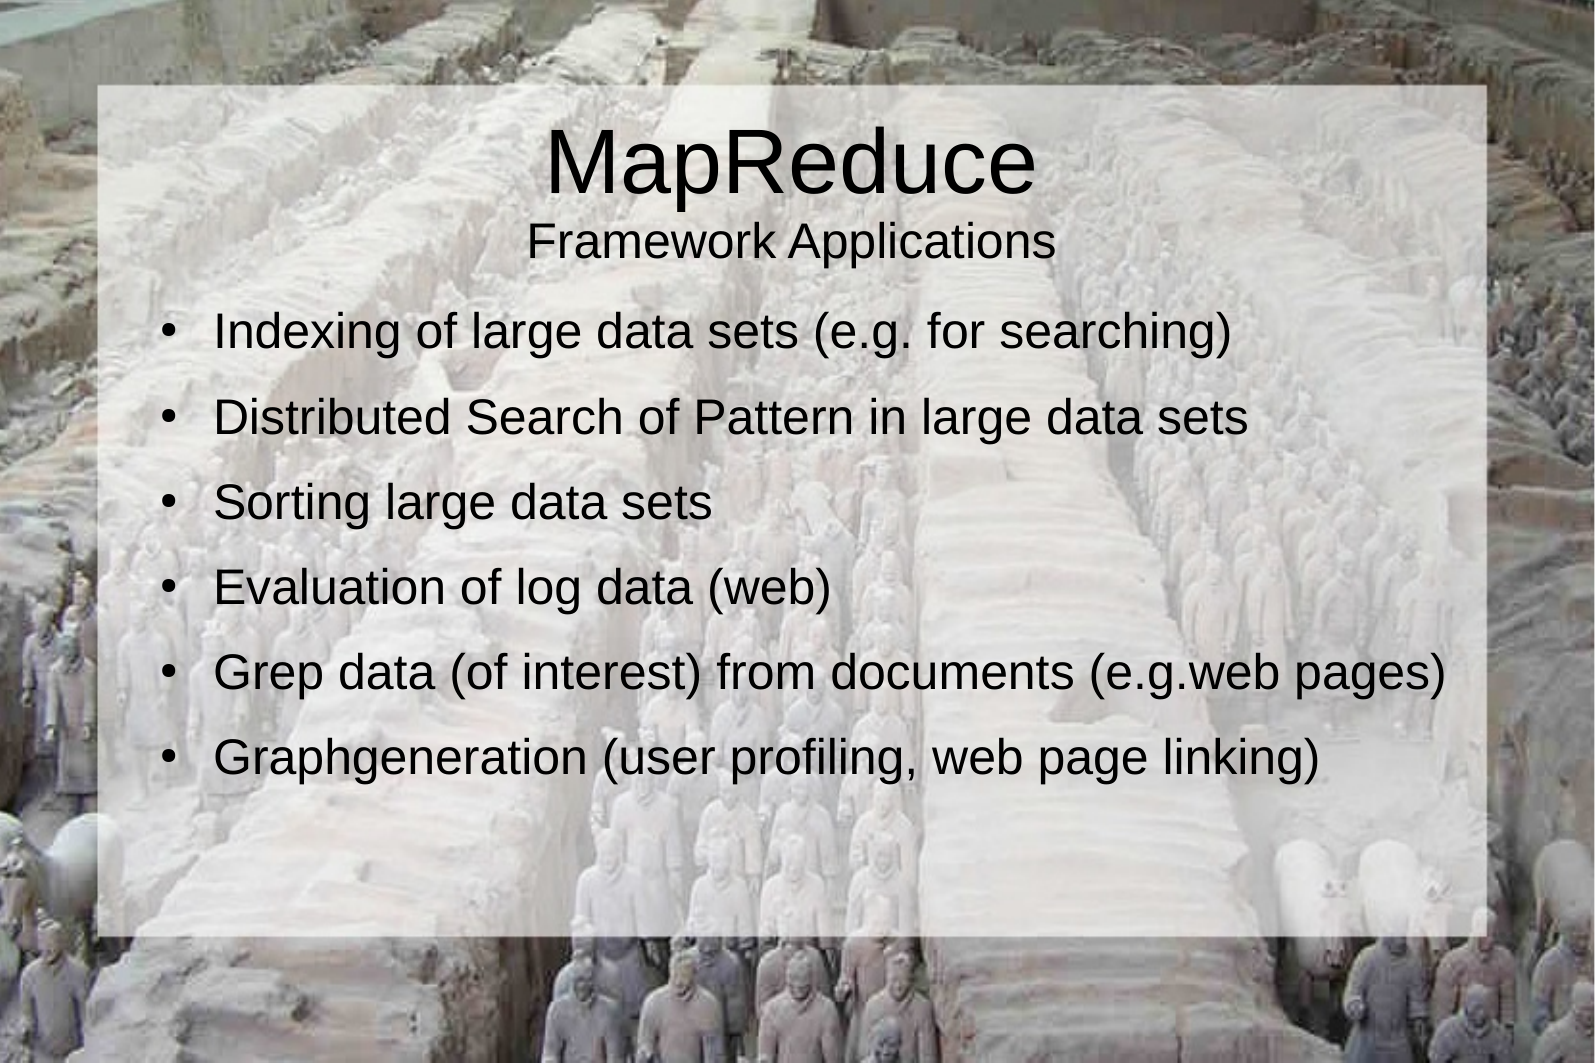

# MapReduce Framework Applications
Indexing of large data sets (e.g. for searching)
Distributed Search of Pattern in large data sets
Sorting large data sets
Evaluation of log data (web)
Grep data (of interest) from documents (e.g.web pages)
Graphgeneration (user profiling, web page linking)